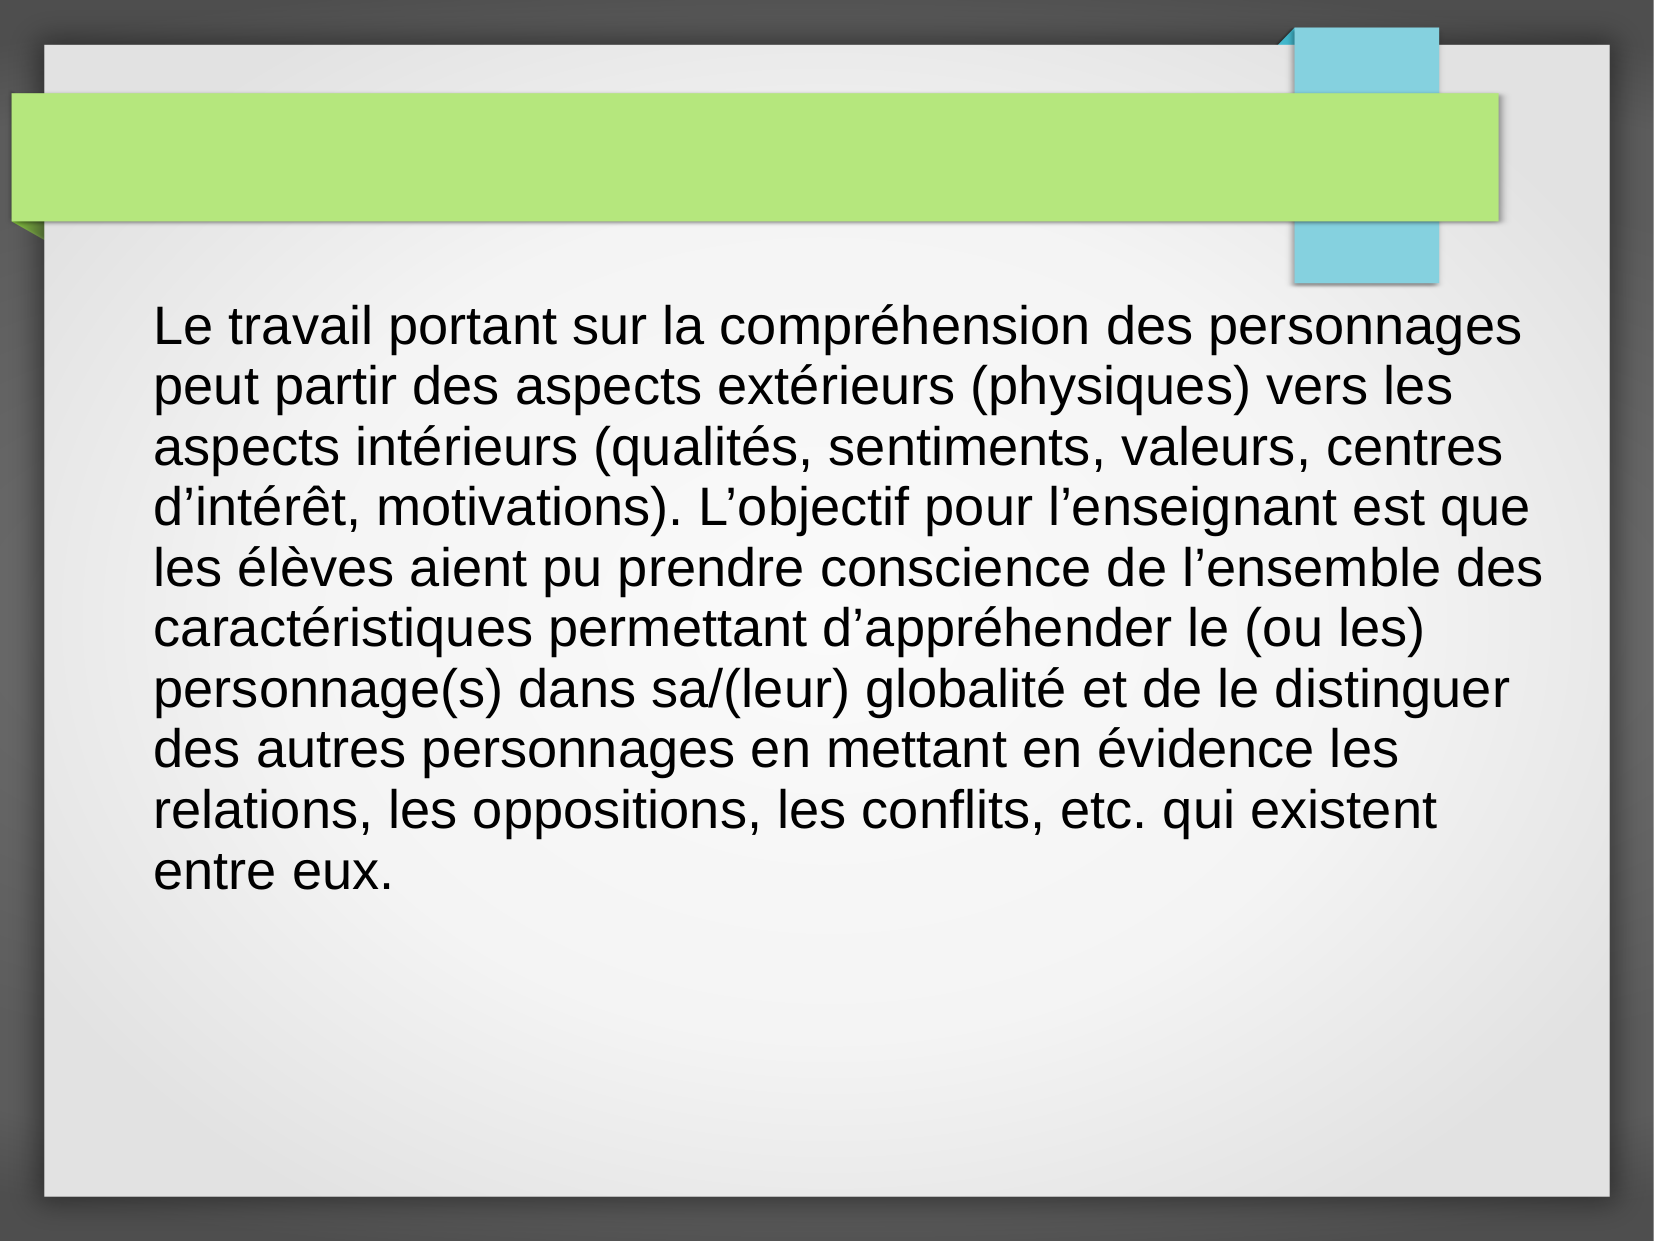

#
Le travail portant sur la compréhension des personnages peut partir des aspects extérieurs (physiques) vers les aspects intérieurs (qualités, sentiments, valeurs, centres d’intérêt, motivations). L’objectif pour l’enseignant est que les élèves aient pu prendre conscience de l’ensemble des caractéristiques permettant d’appréhender le (ou les) personnage(s) dans sa/(leur) globalité et de le distinguer des autres personnages en mettant en évidence les relations, les oppositions, les conflits, etc. qui existent entre eux.